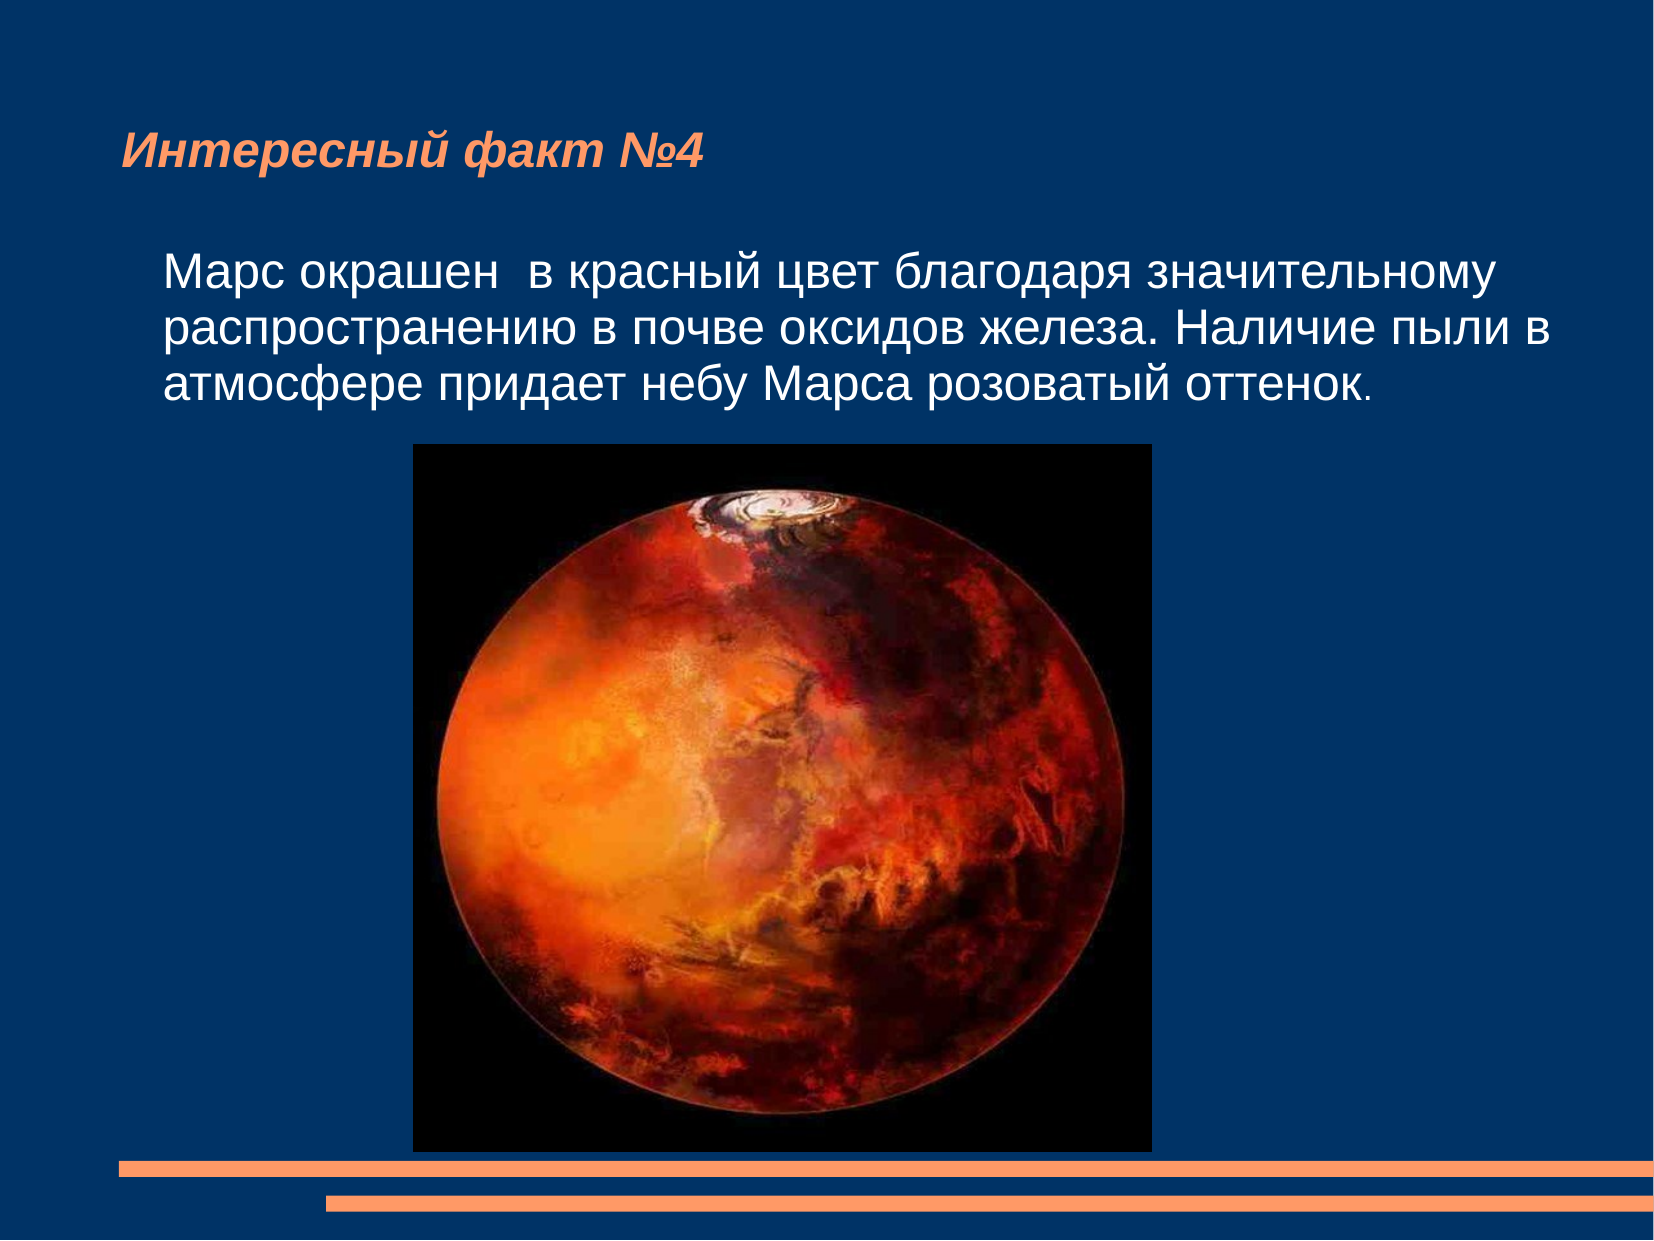

# Интересный факт №4
Марс окрашен в красный цвет благодаря значительному распространению в почве оксидов железа. Наличие пыли в атмосфере придает небу Марса розоватый оттенок.